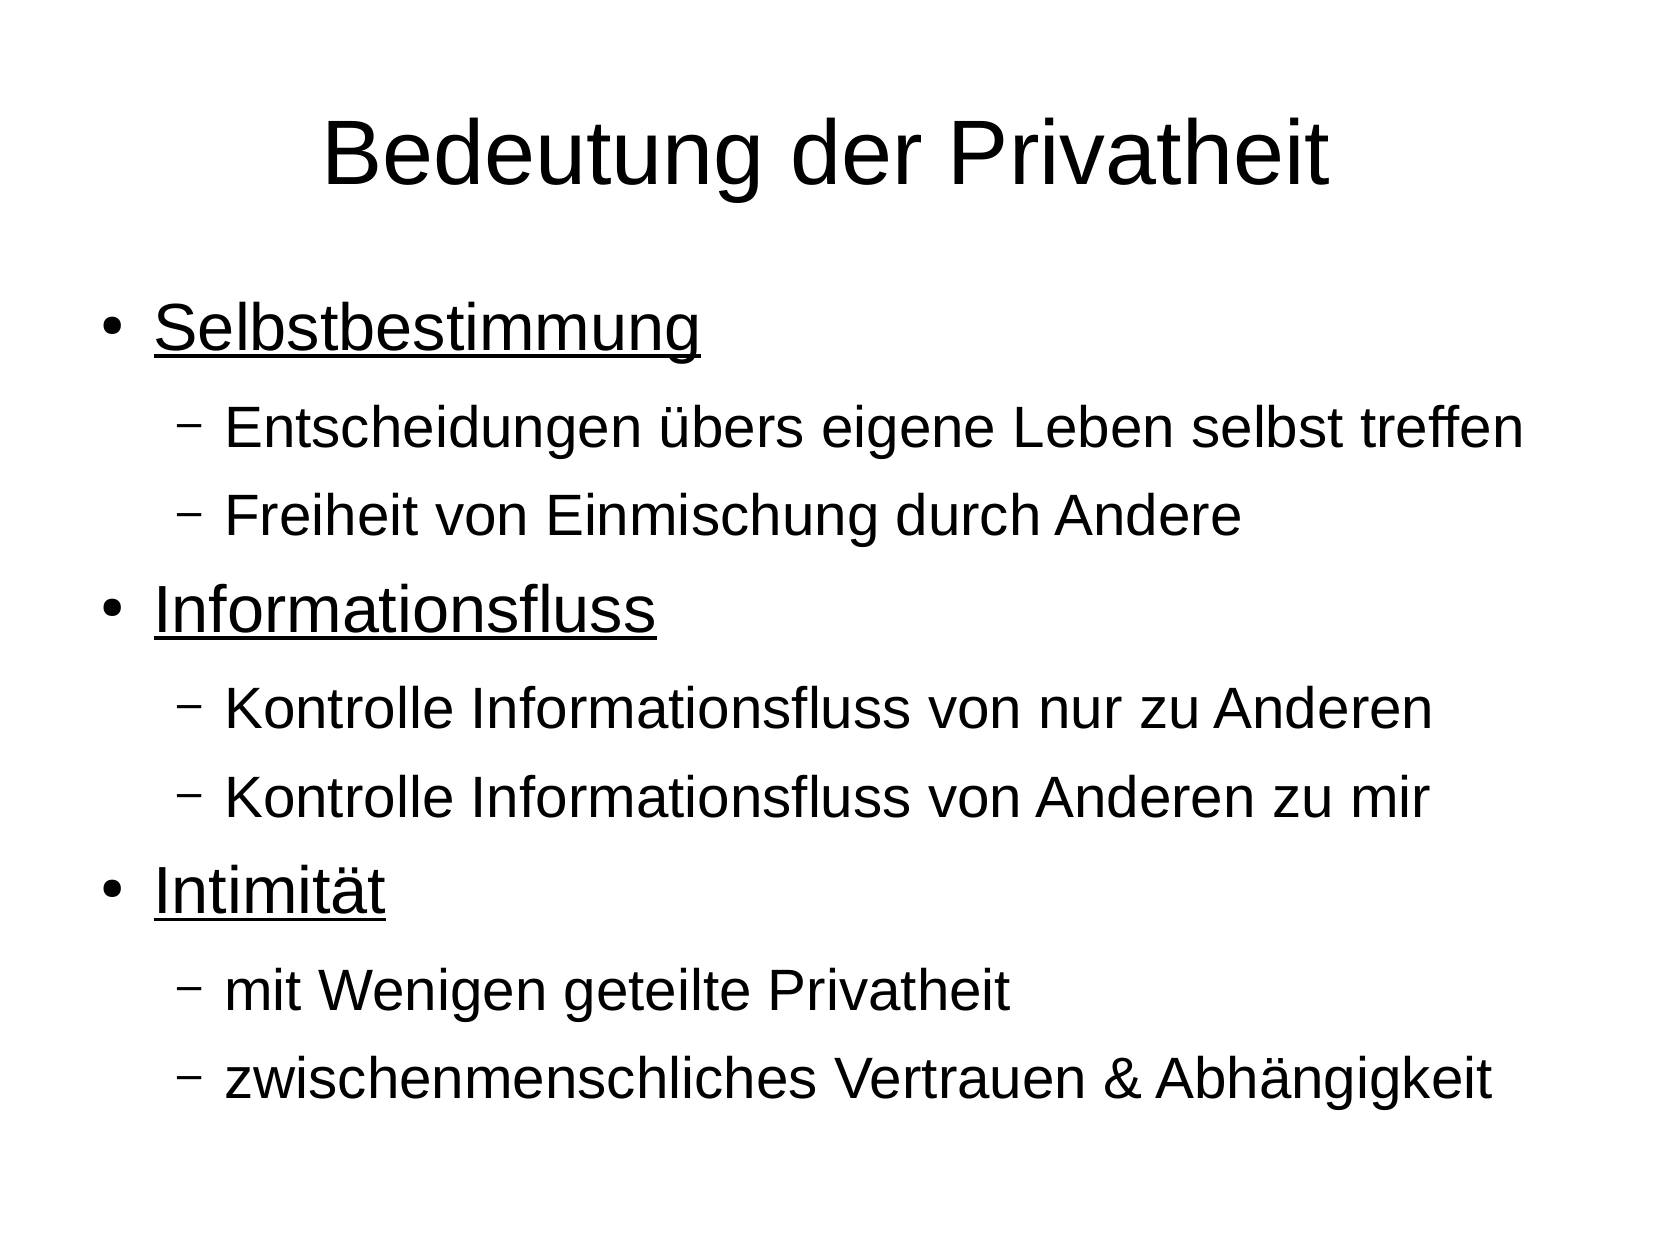

# Bedeutung der Privatheit
Selbstbestimmung
Entscheidungen übers eigene Leben selbst treffen
Freiheit von Einmischung durch Andere
Informationsfluss
Kontrolle Informationsfluss von nur zu Anderen
Kontrolle Informationsfluss von Anderen zu mir
Intimität
mit Wenigen geteilte Privatheit
zwischenmenschliches Vertrauen & Abhängigkeit